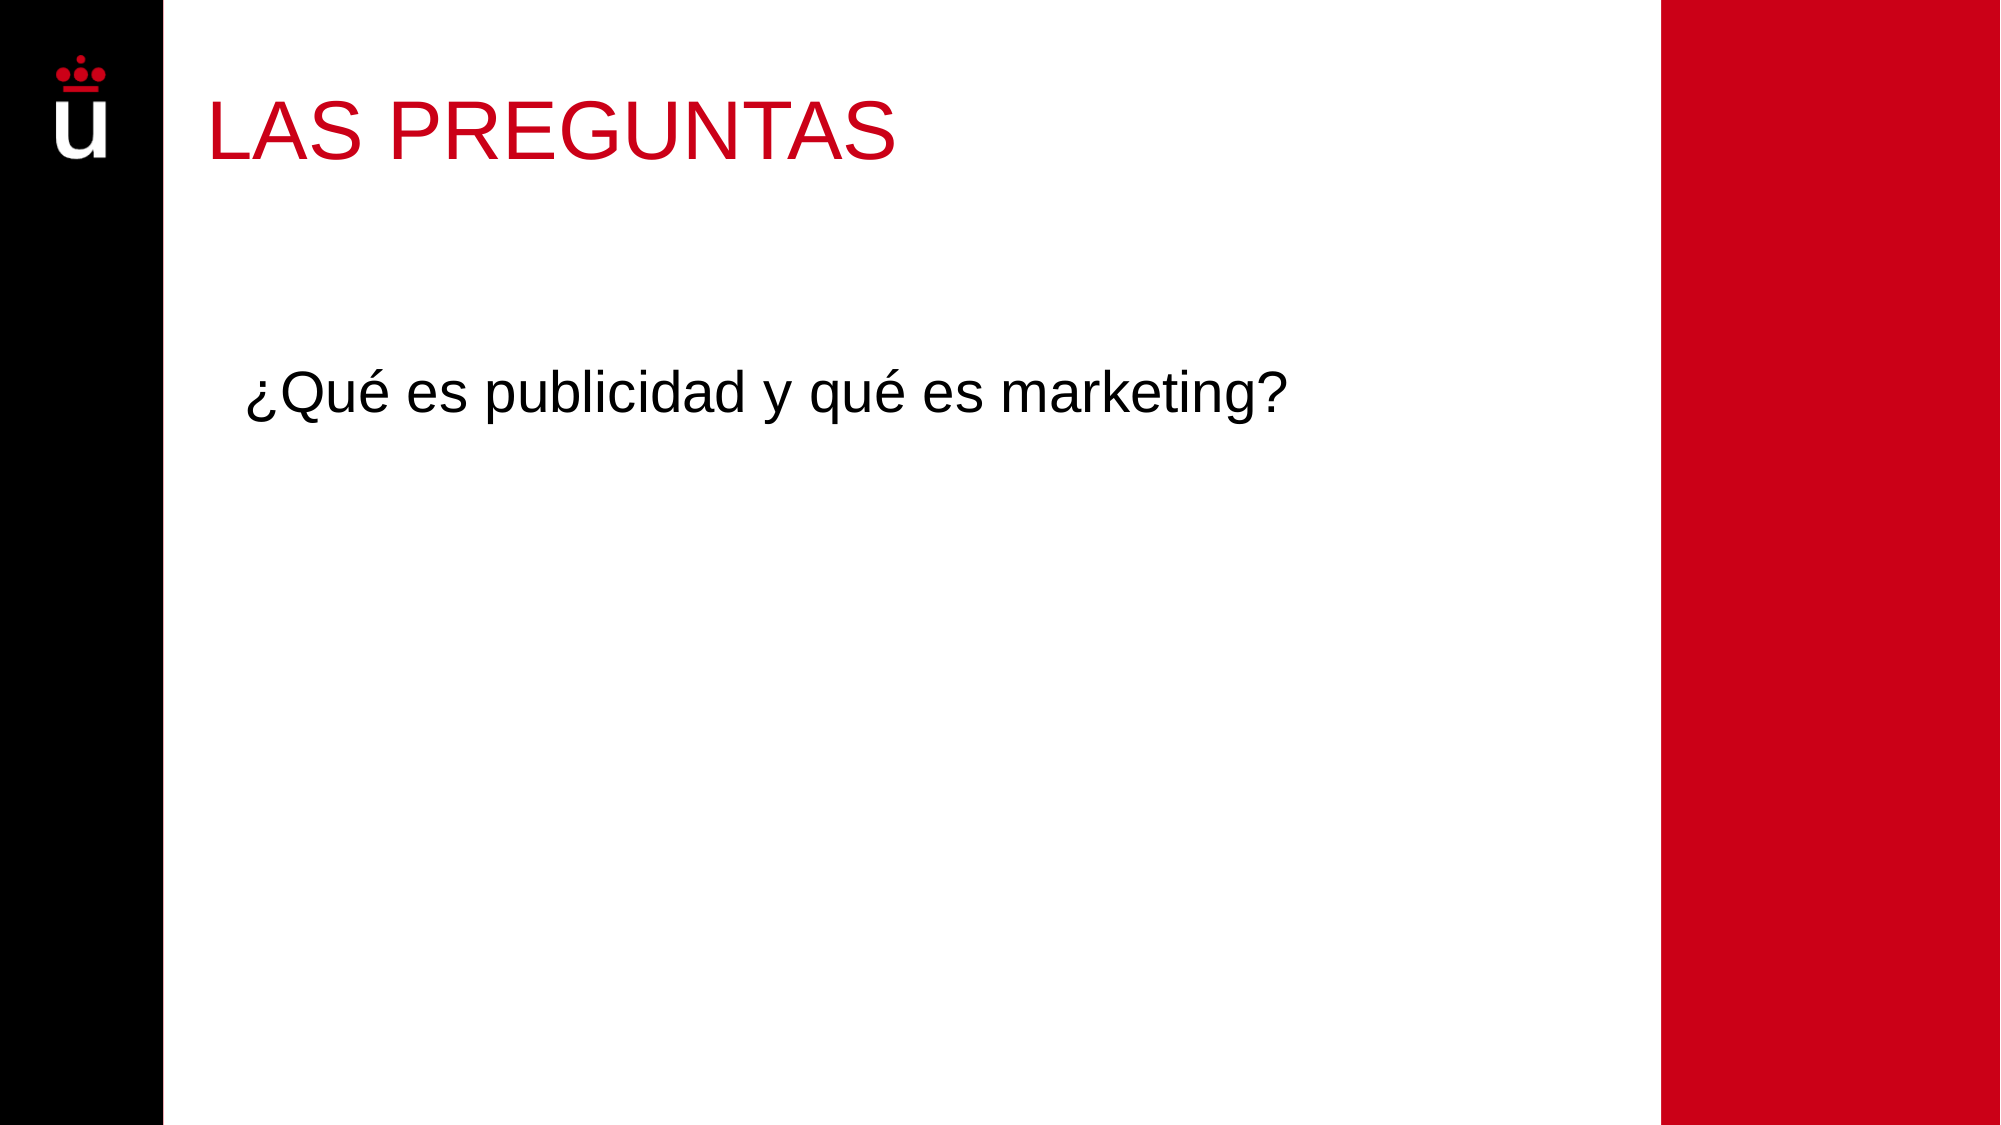

LAS PREGUNTAS
# ¿Qué es publicidad y qué es marketing?